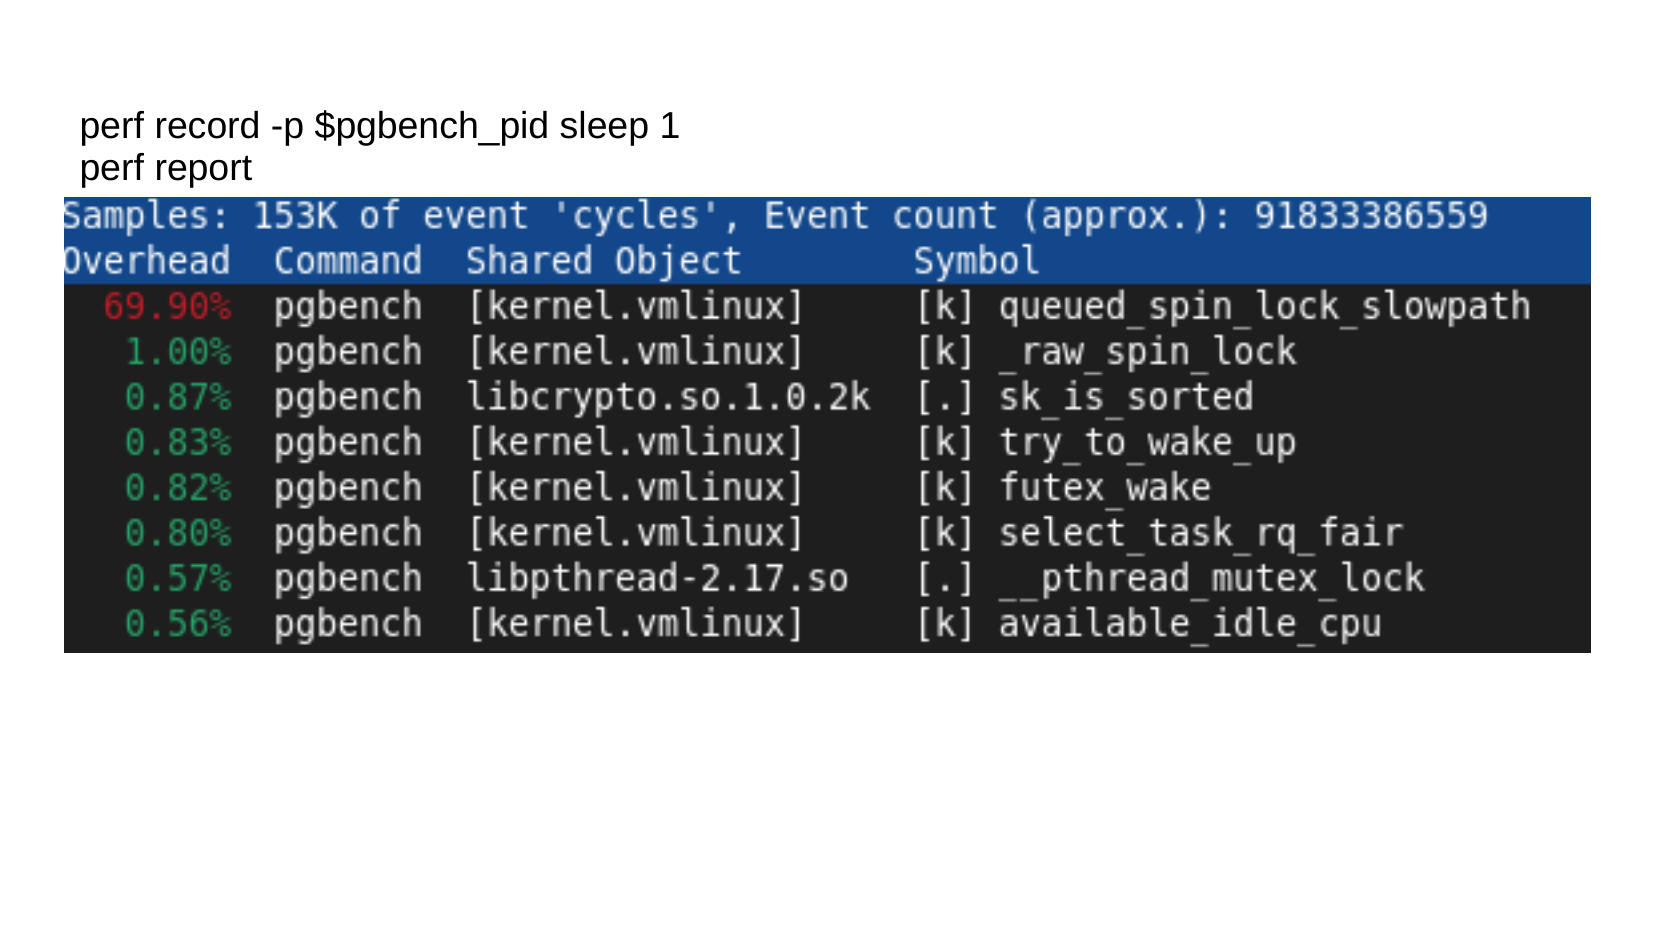

perf record -p $pgbench_pid sleep 1
perf report